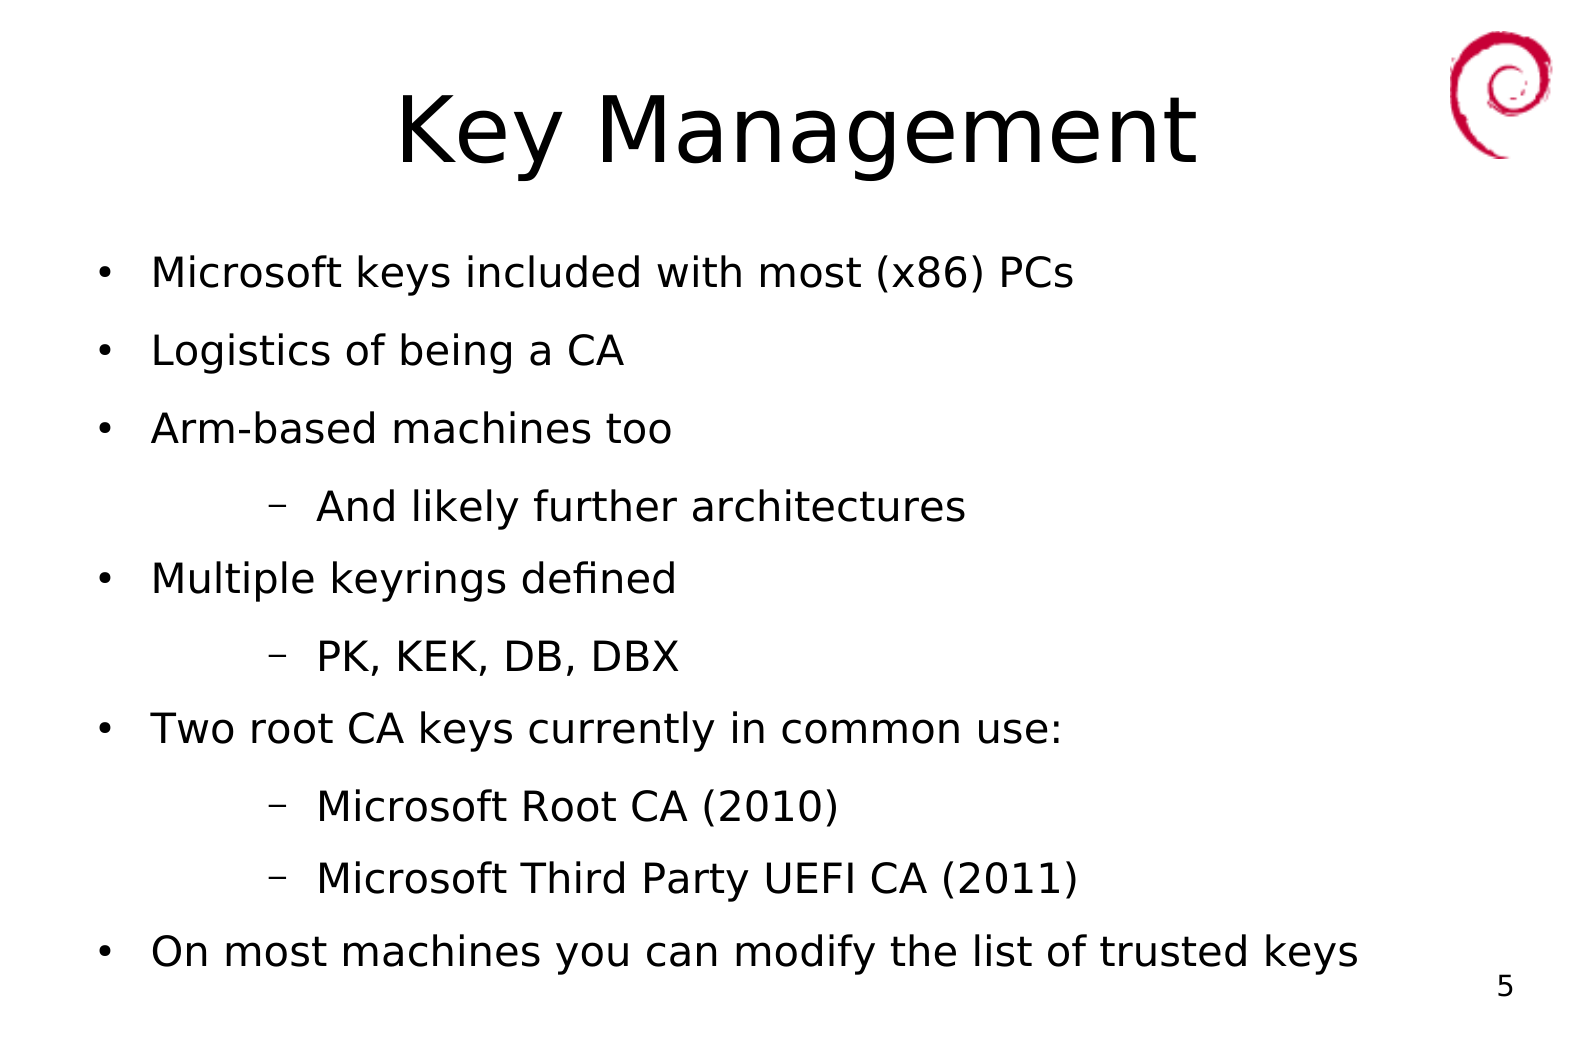

# Key Management
Microsoft keys included with most (x86) PCs
Logistics of being a CA
Arm-based machines too
And likely further architectures
Multiple keyrings defined
PK, KEK, DB, DBX
Two root CA keys currently in common use:
Microsoft Root CA (2010)
Microsoft Third Party UEFI CA (2011)
On most machines you can modify the list of trusted keys
5